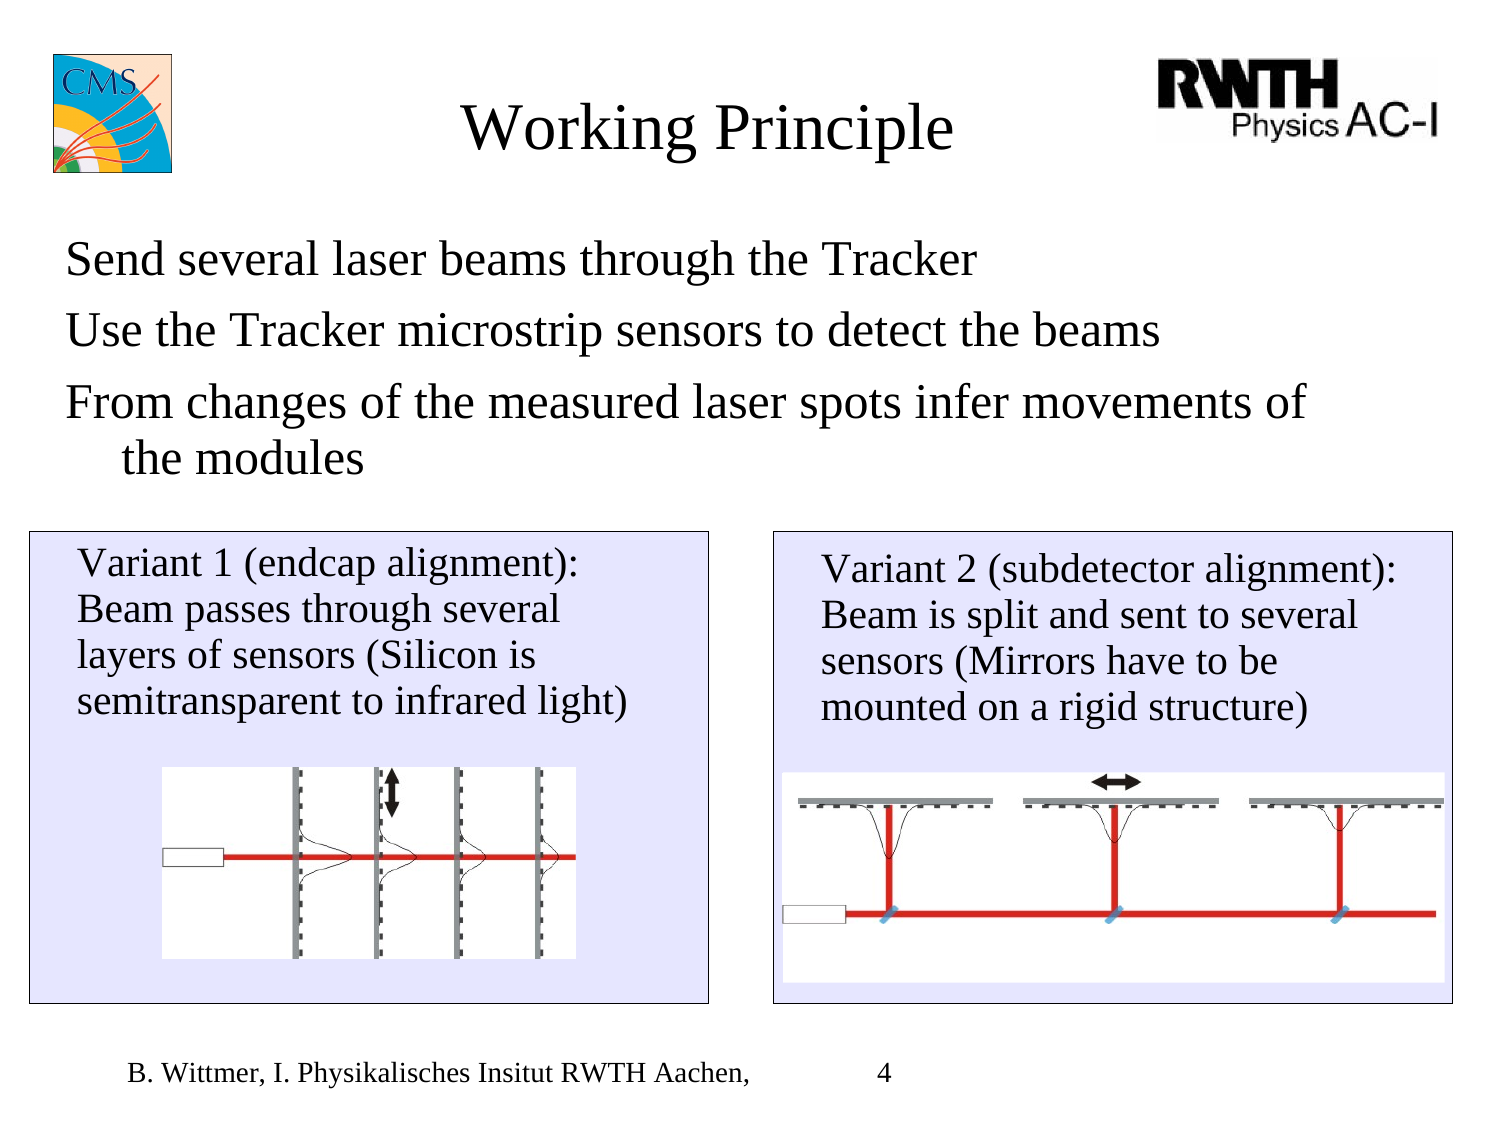

# Working Principle
Send several laser beams through the Tracker
Use the Tracker microstrip sensors to detect the beams
From changes of the measured laser spots infer movements of the modules
Variant 1 (endcap alignment):
Beam passes through several layers of sensors (Silicon is semitransparent to infrared light)
Variant 2 (subdetector alignment):
Beam is split and sent to several sensors (Mirrors have to be mounted on a rigid structure)